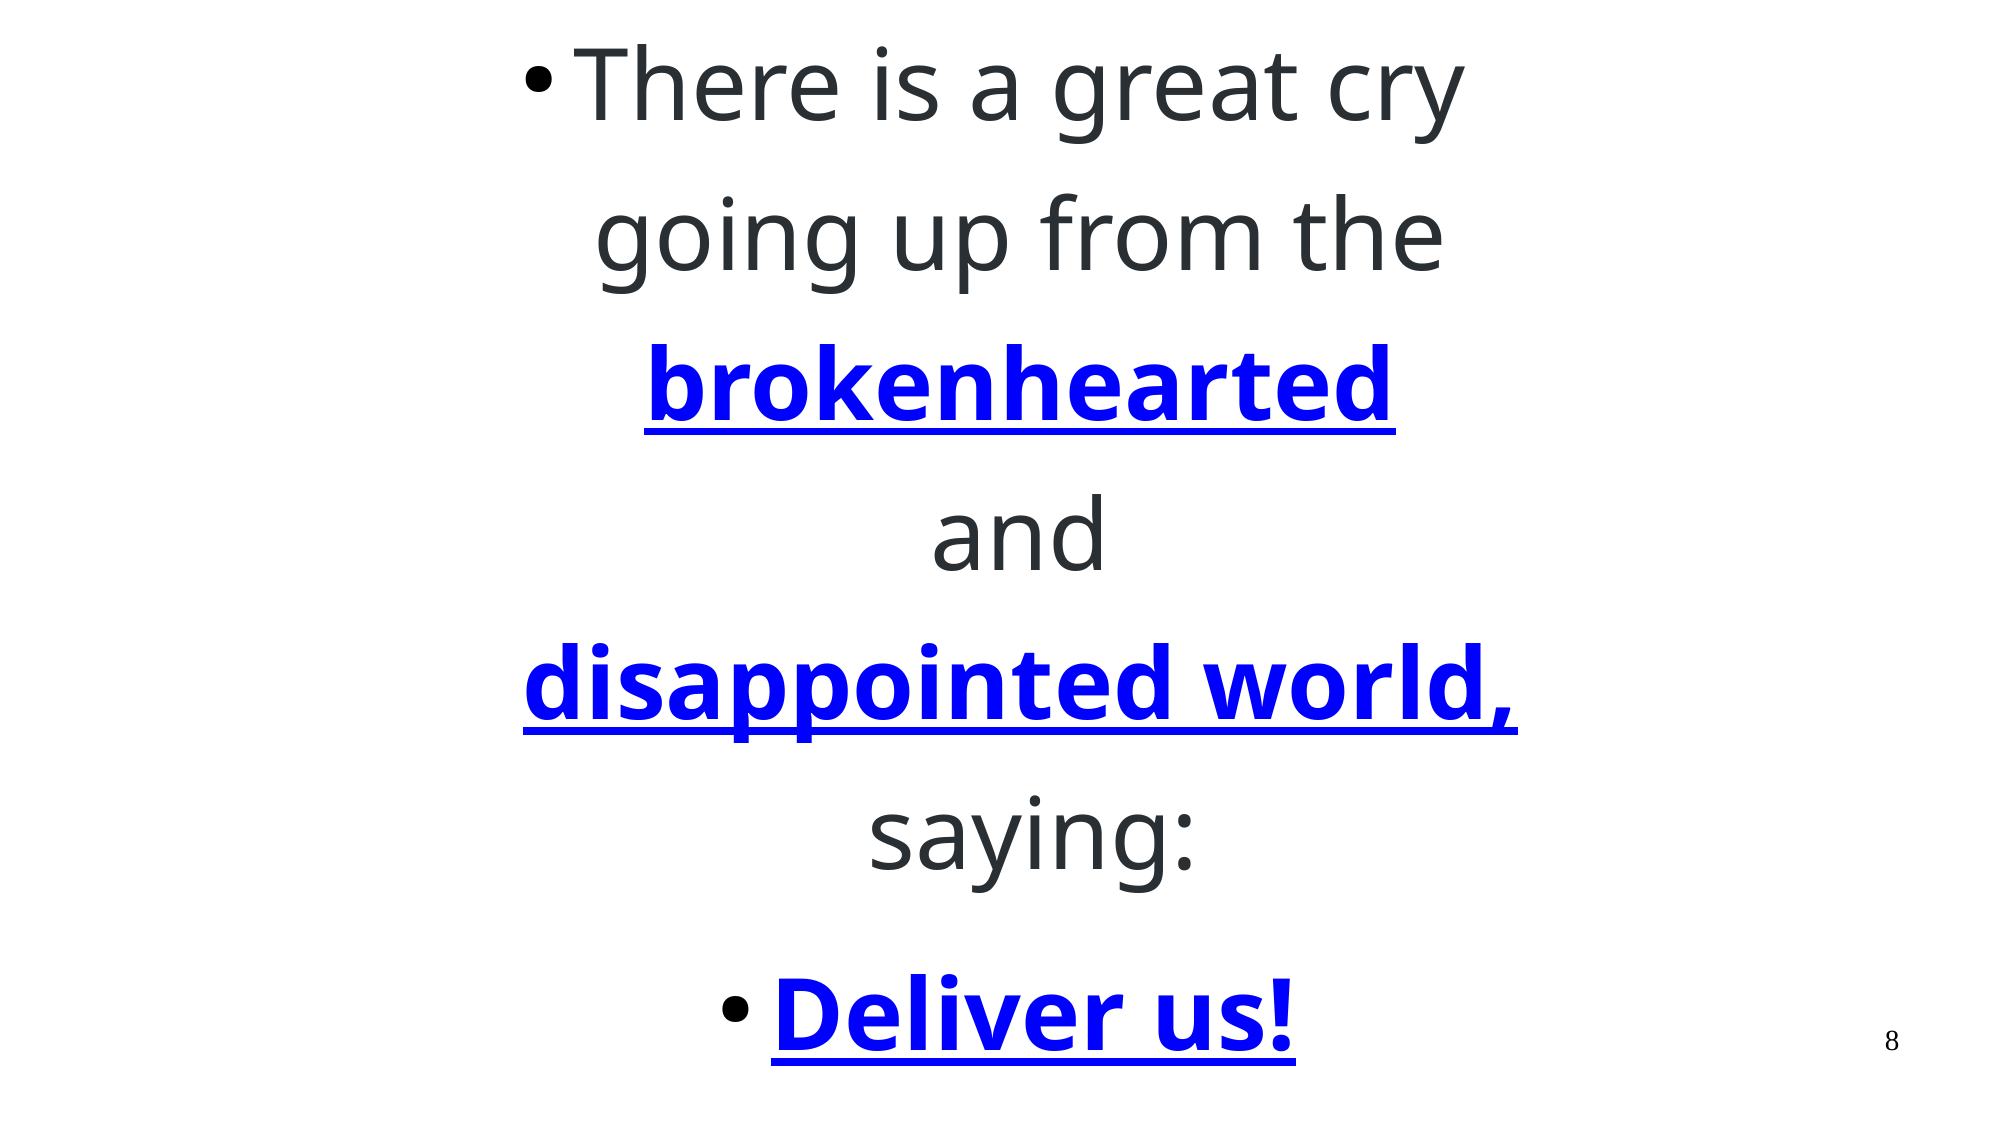

# There is a great cry going up from the brokenhearted and disappointed world, saying:
Deliver us!
8